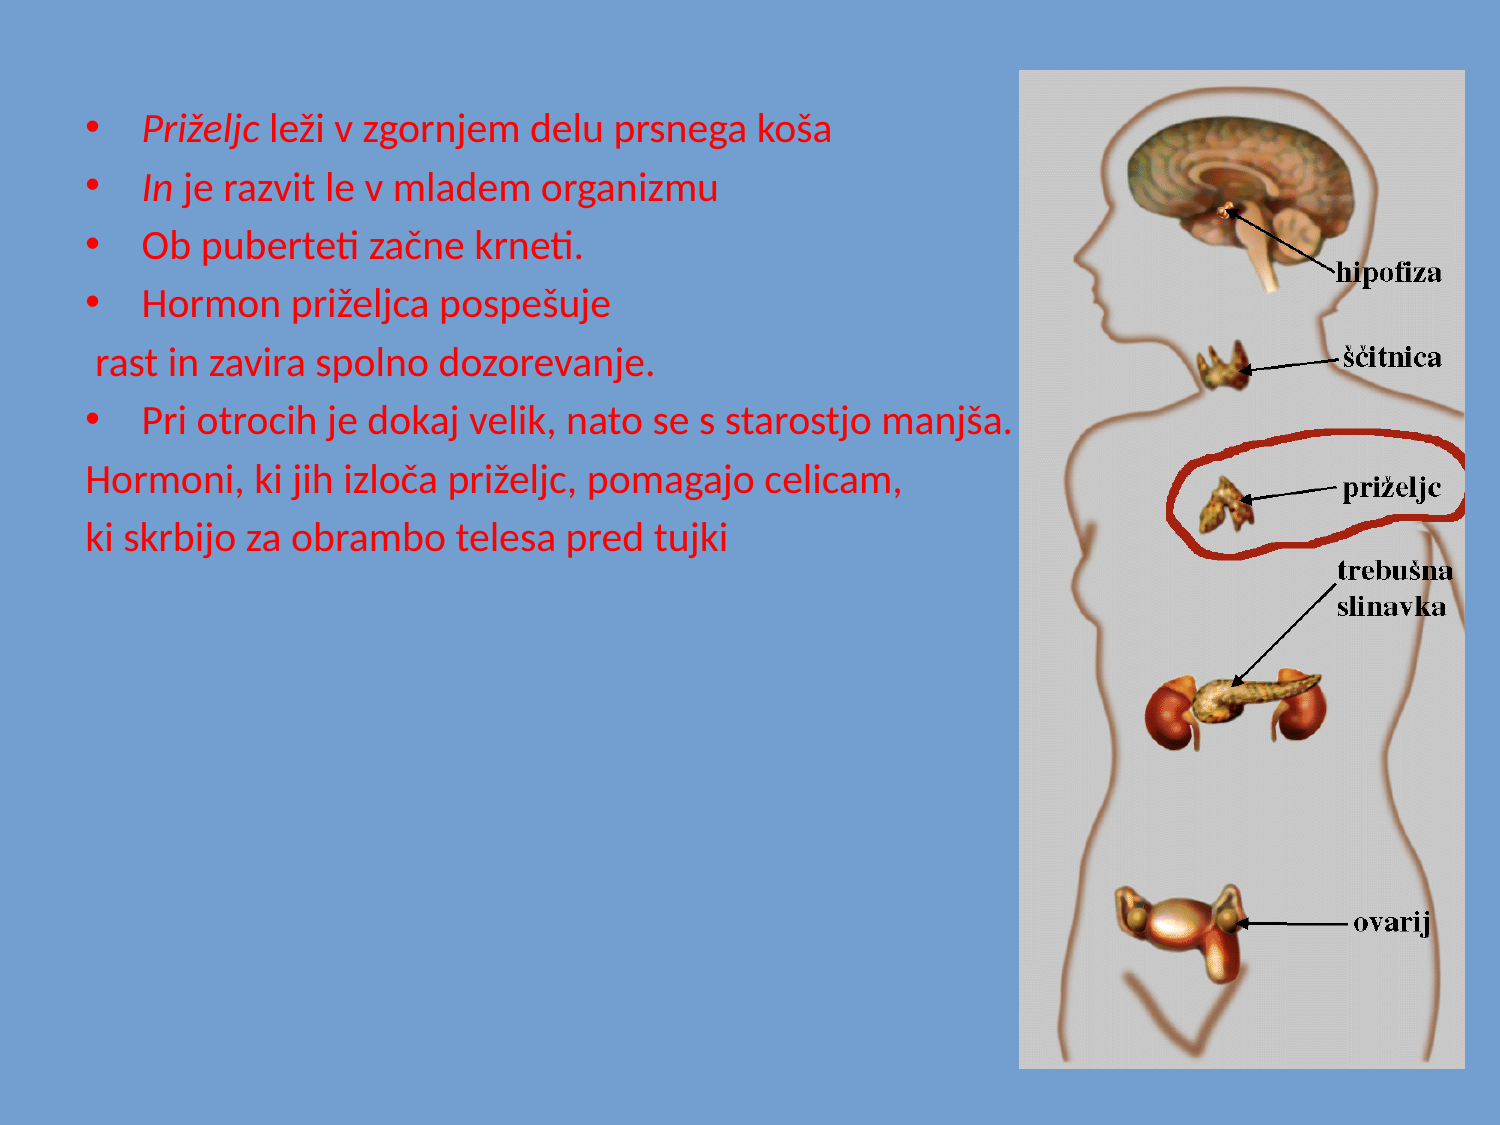

# Priželjc leži v zgornjem delu prsnega koša
In je razvit le v mladem organizmu
Ob puberteti začne krneti.
Hormon priželjca pospešuje
 rast in zavira spolno dozorevanje.
Pri otrocih je dokaj velik, nato se s starostjo manjša.
Hormoni, ki jih izloča priželjc, pomagajo celicam,
ki skrbijo za obrambo telesa pred tujki